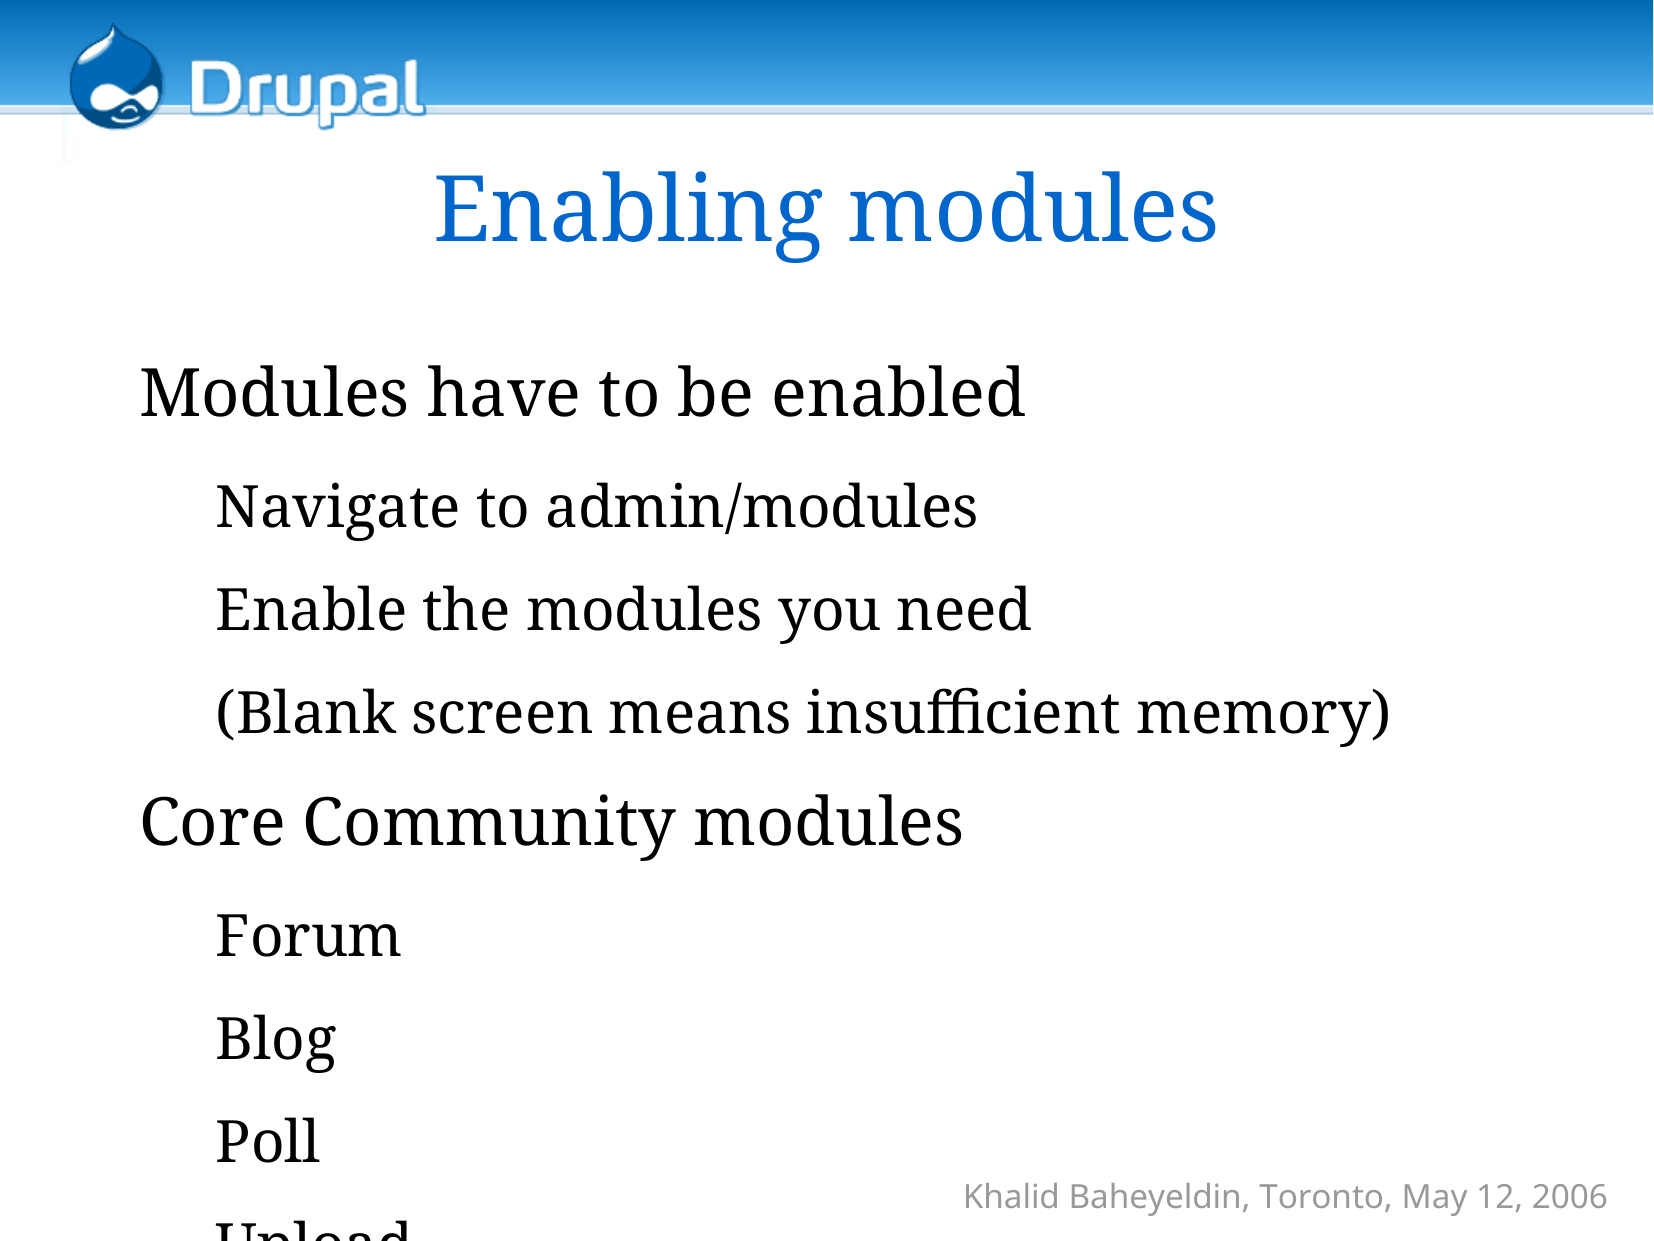

# Enabling modules
Modules have to be enabled
Navigate to admin/modules
Enable the modules you need
(Blank screen means insufficient memory)
Core Community modules
Forum
Blog
Poll
Upload